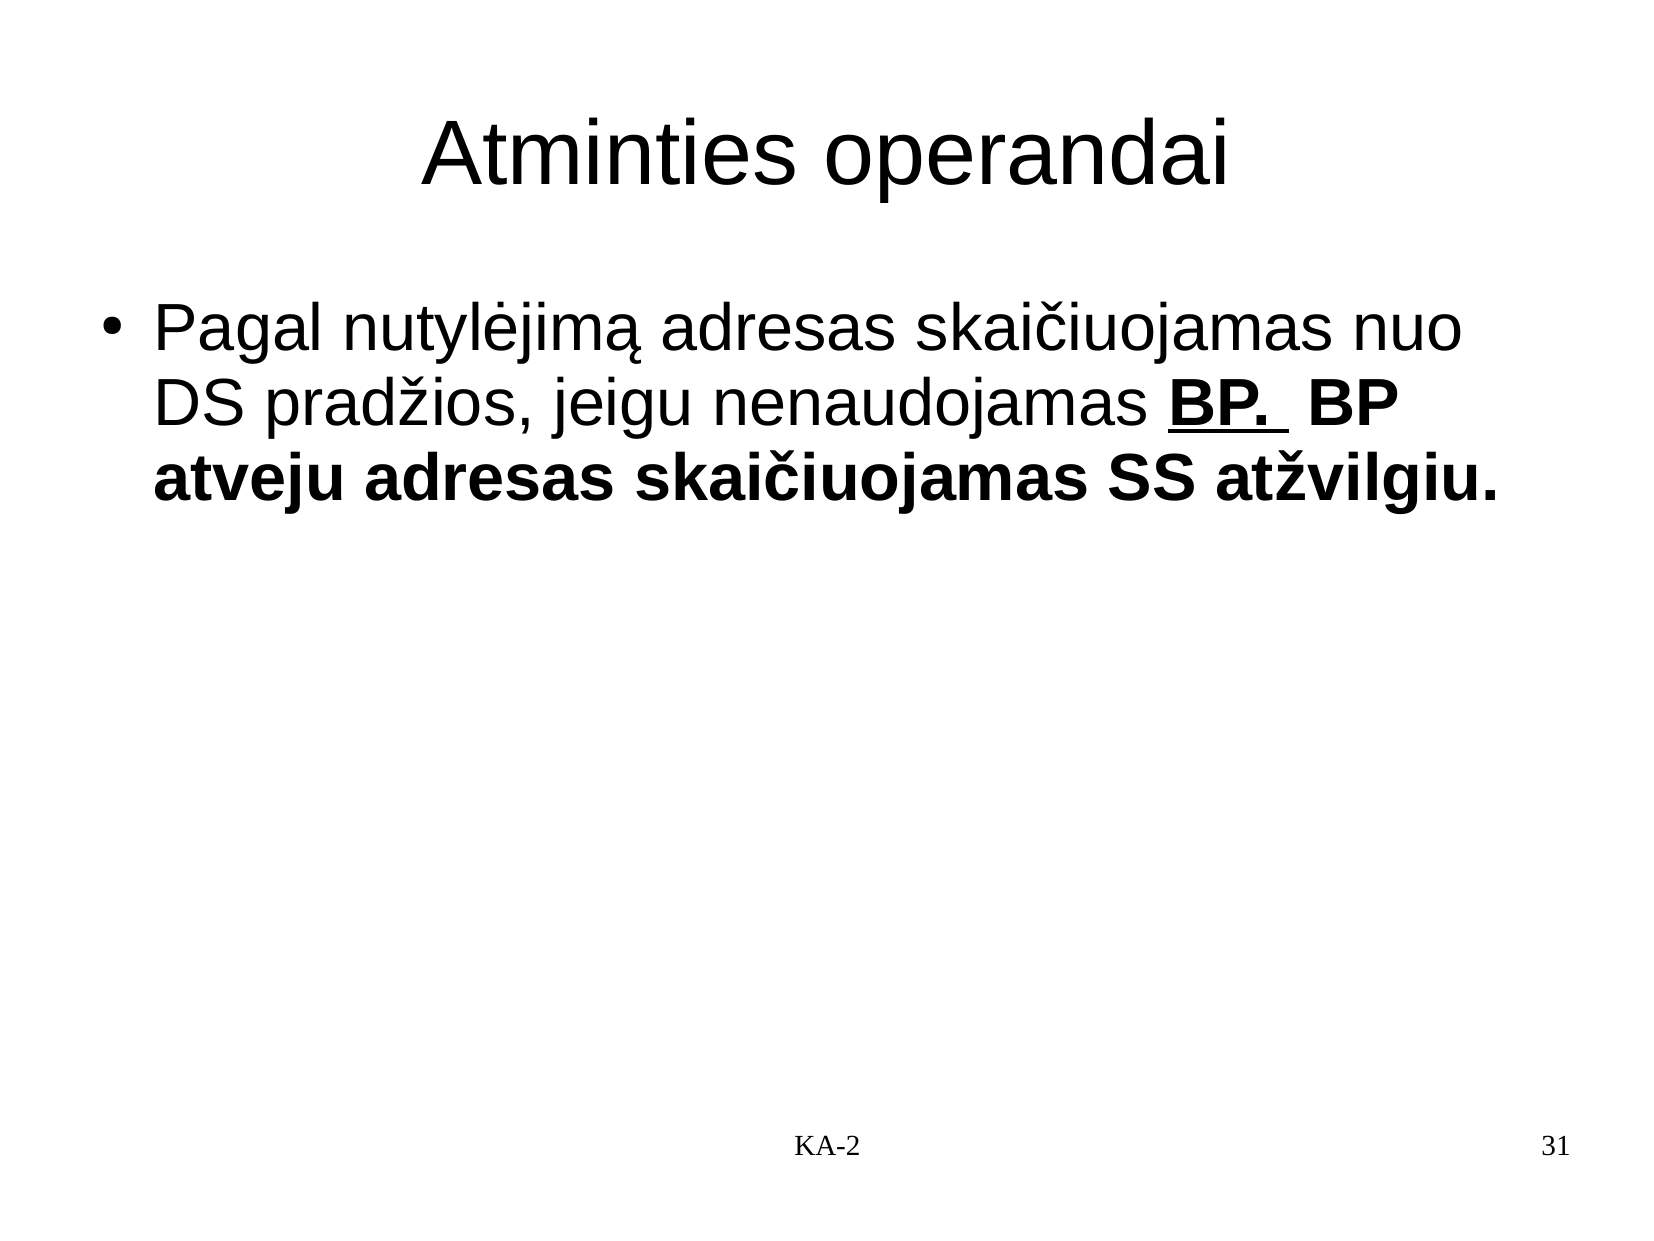

# Atminties operandai
Pagal nutylėjimą adresas skaičiuojamas nuo DS pradžios, jeigu nenaudojamas BP. BP atveju adresas skaičiuojamas SS atžvilgiu.
KA-2
31